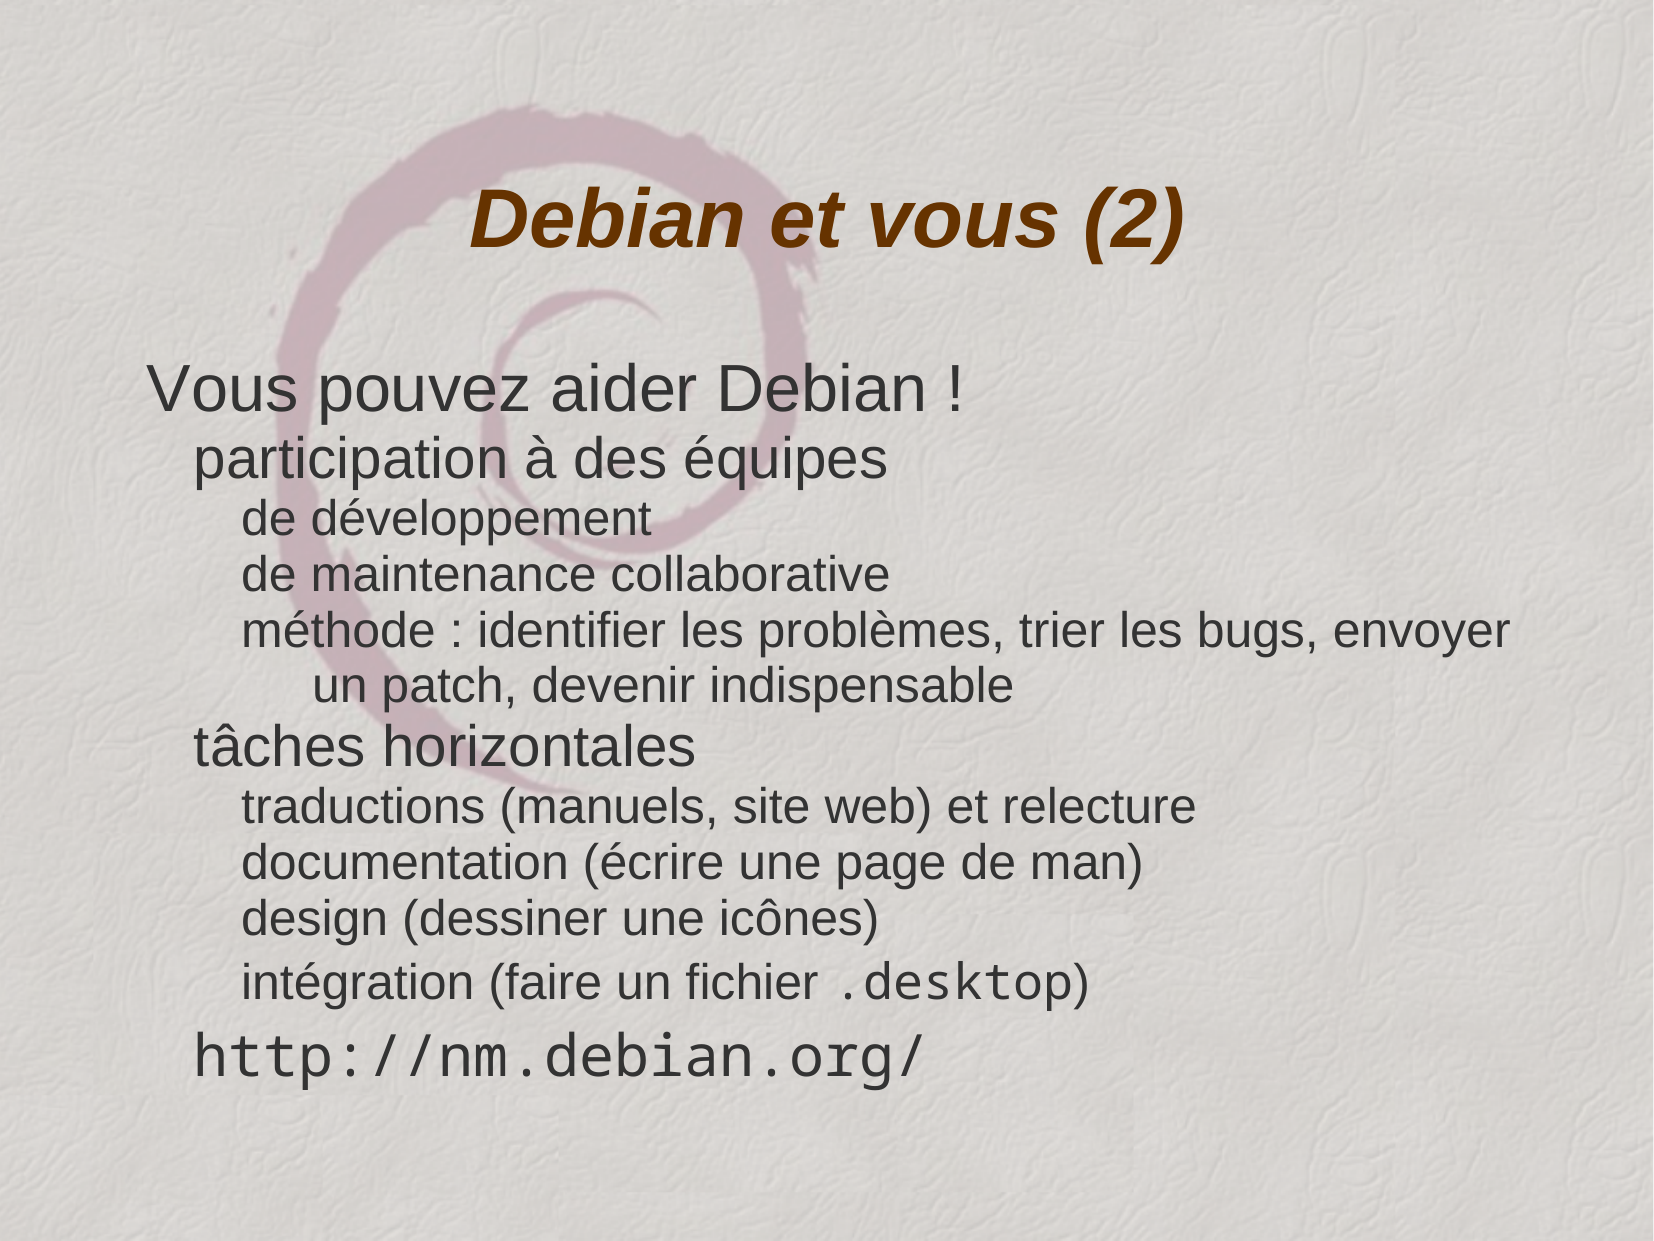

# Debian et vous (2)
Vous pouvez aider Debian !
participation à des équipes
de développement
de maintenance collaborative
méthode : identifier les problèmes, trier les bugs, envoyer un patch, devenir indispensable
tâches horizontales
traductions (manuels, site web) et relecture
documentation (écrire une page de man)
design (dessiner une icônes)
intégration (faire un fichier .desktop)
http://nm.debian.org/